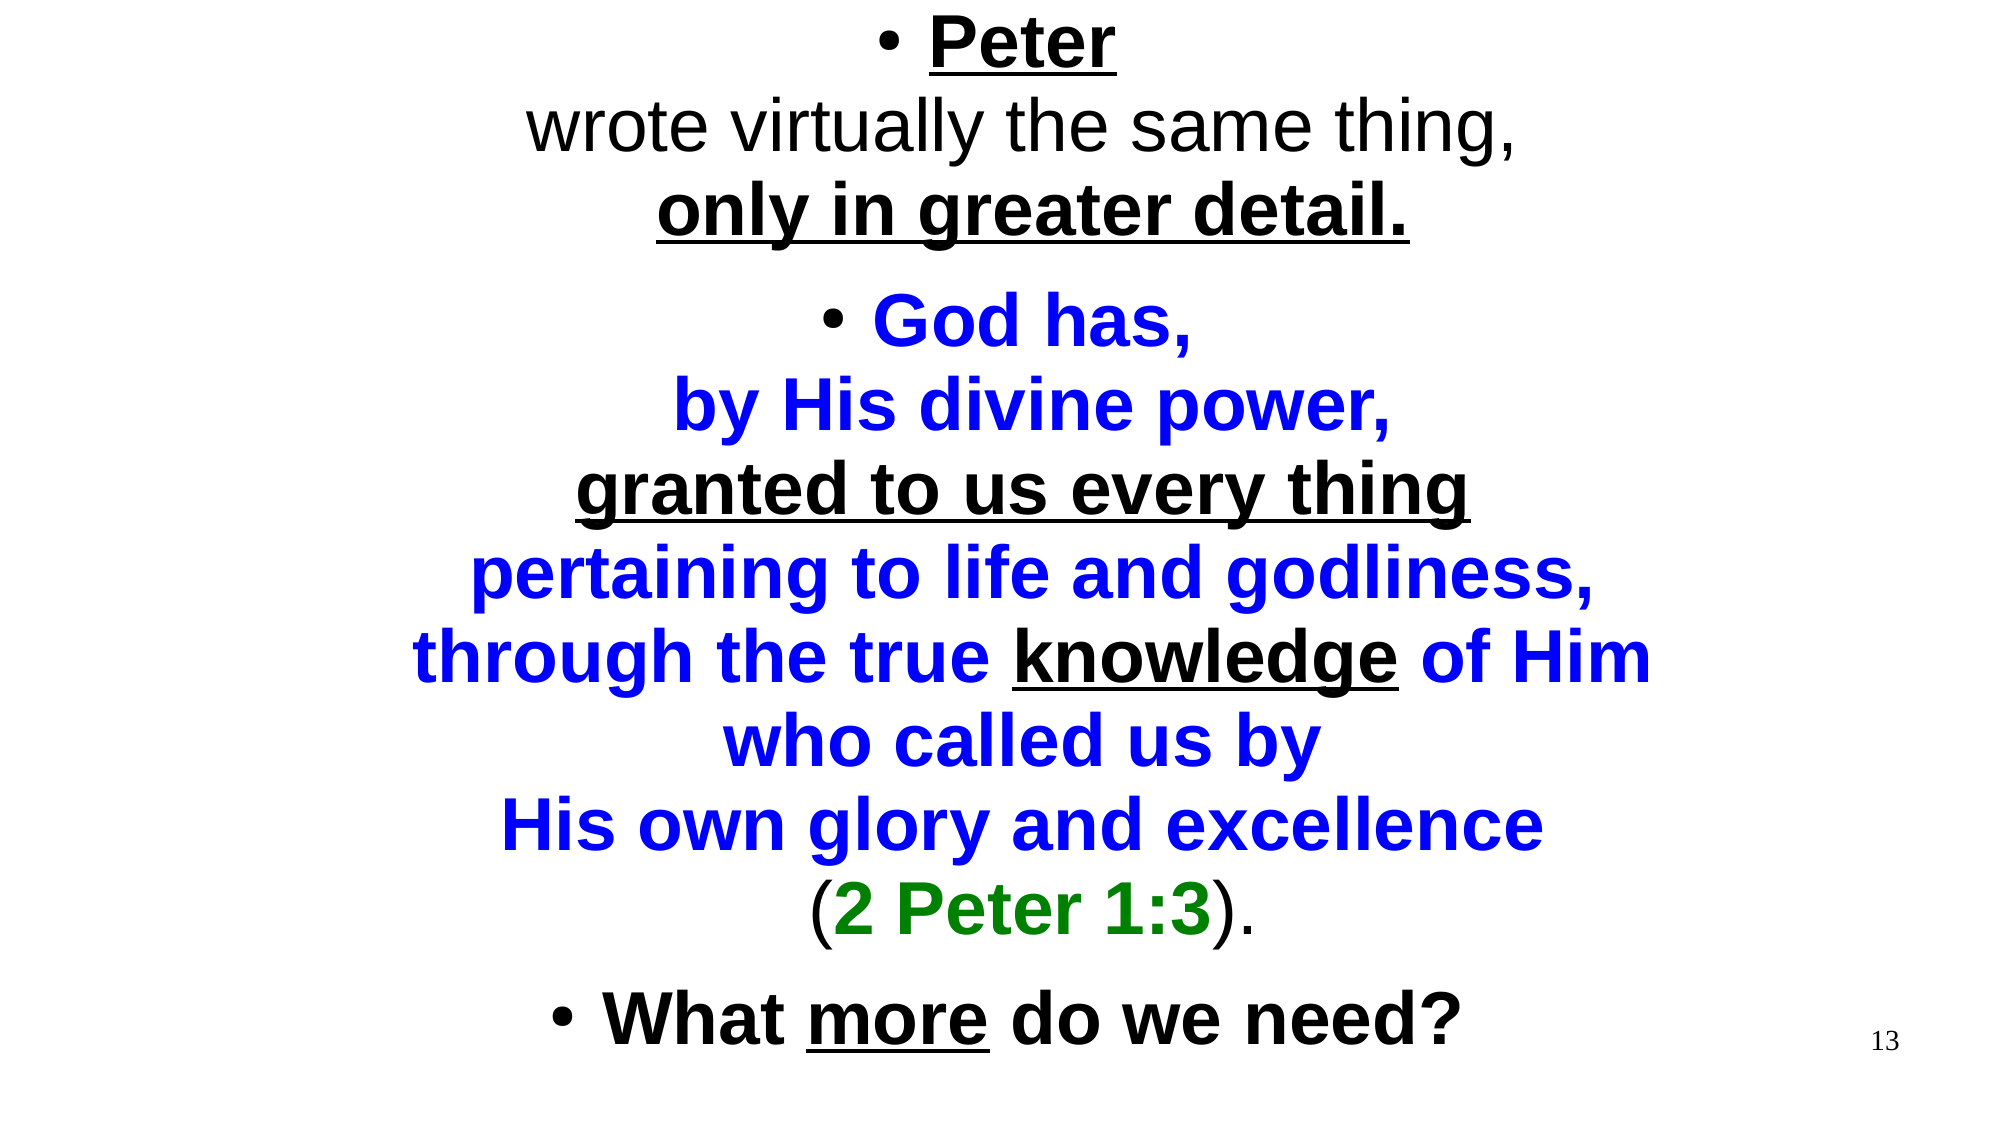

# Peter wrote virtually the same thing, only in greater detail.
God has,
 by His divine power,
granted to us every thing
pertaining to life and godliness,
 through the true knowledge of Him
who called us by
His own glory and excellence 
(2 Peter 1:3).
What more do we need?
13